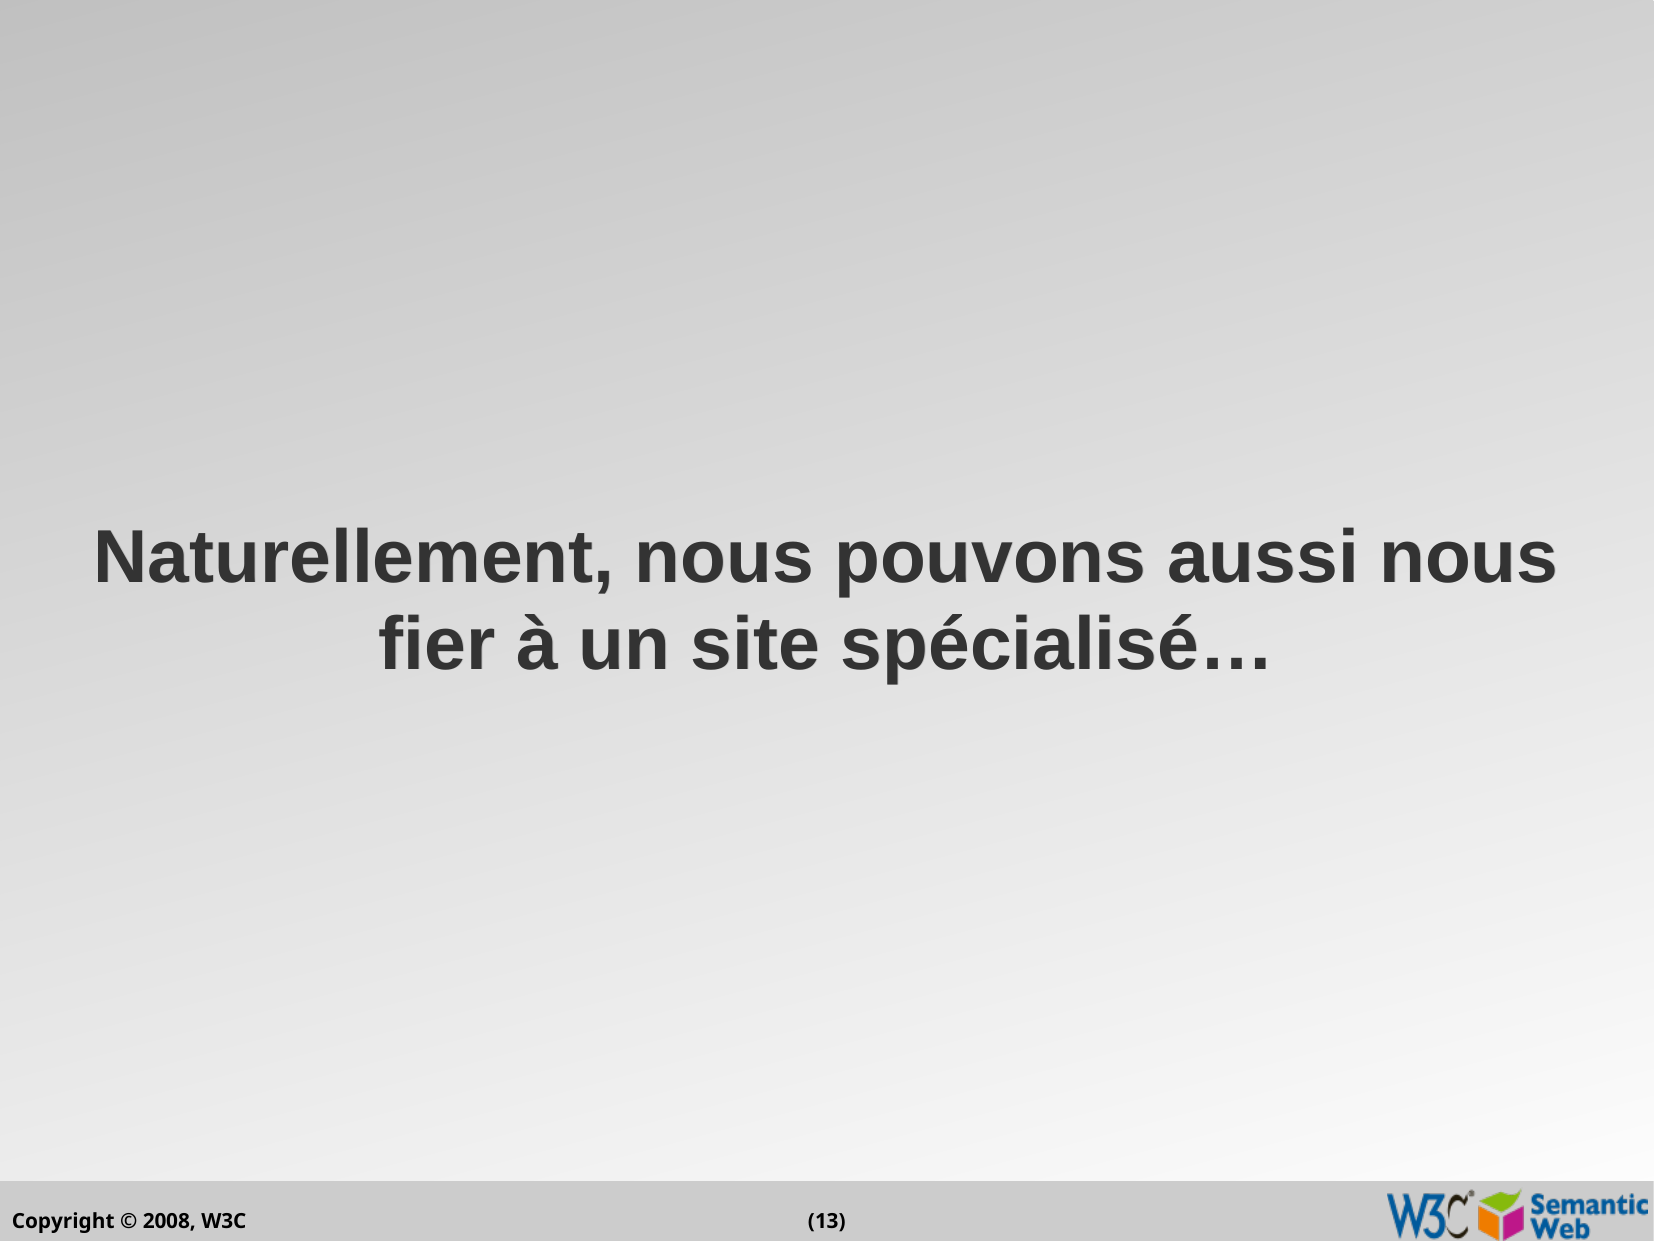

# Naturellement, nous pouvons aussi nous fier à un site spécialisé…